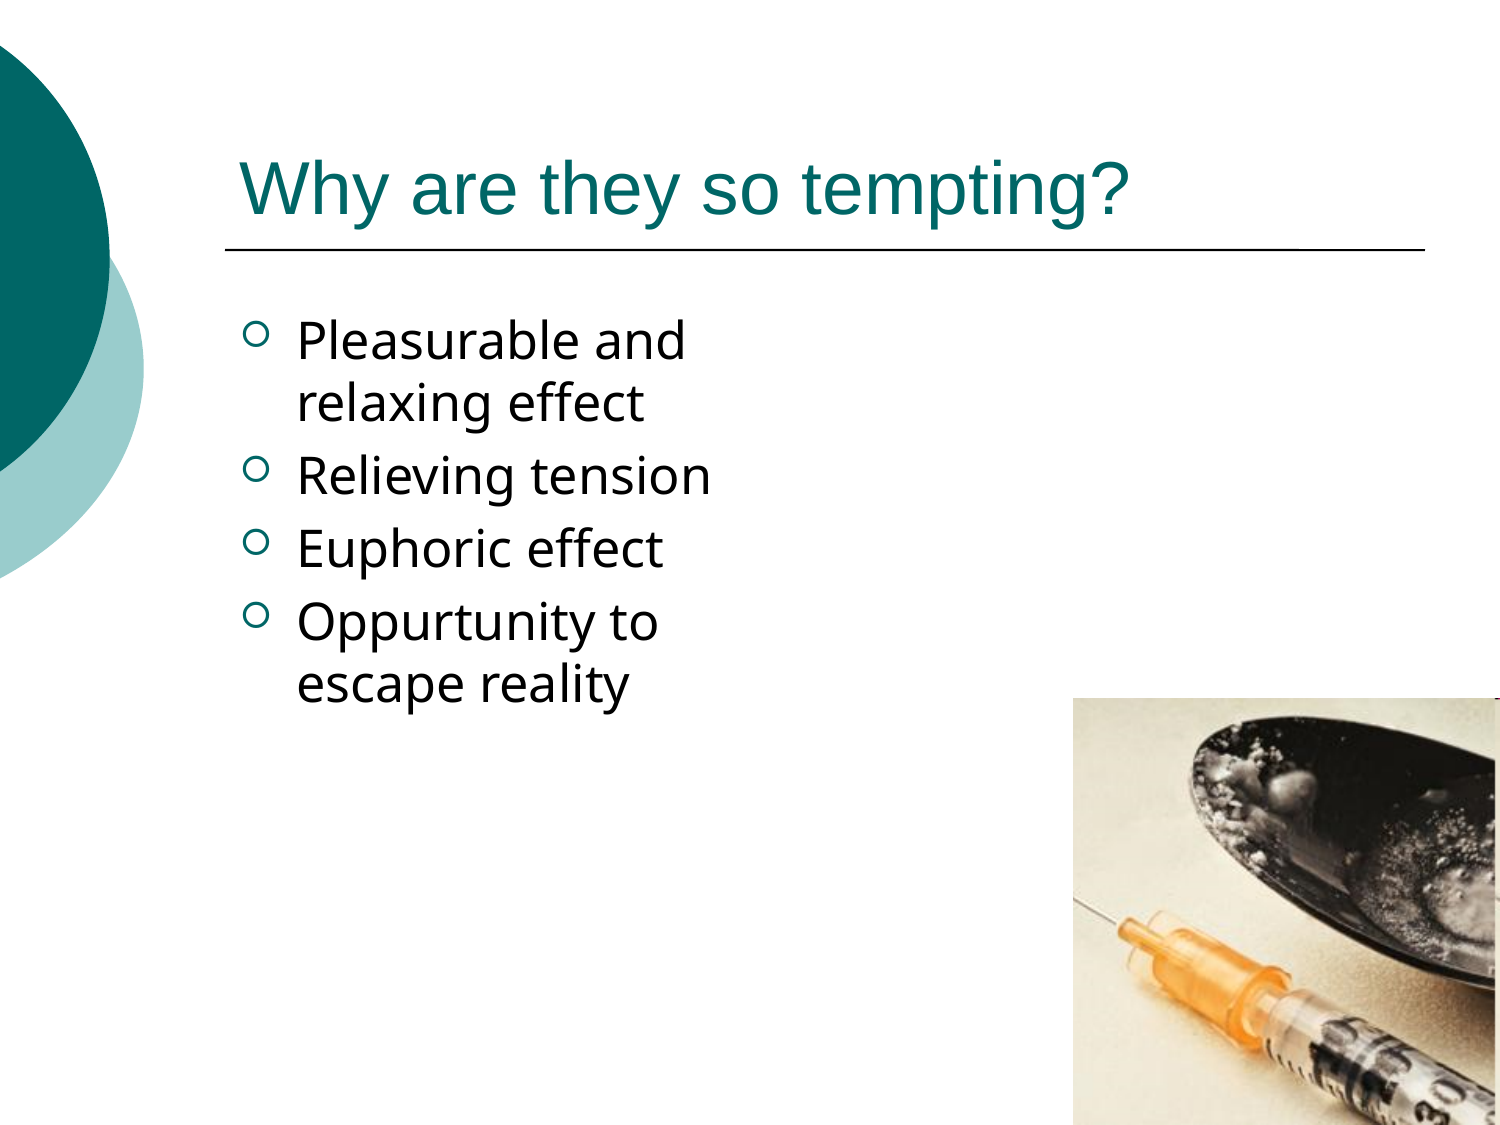

# Why are they so tempting?
Pleasurable and relaxing effect
Relieving tension
Euphoric effect
Oppurtunity to escape reality